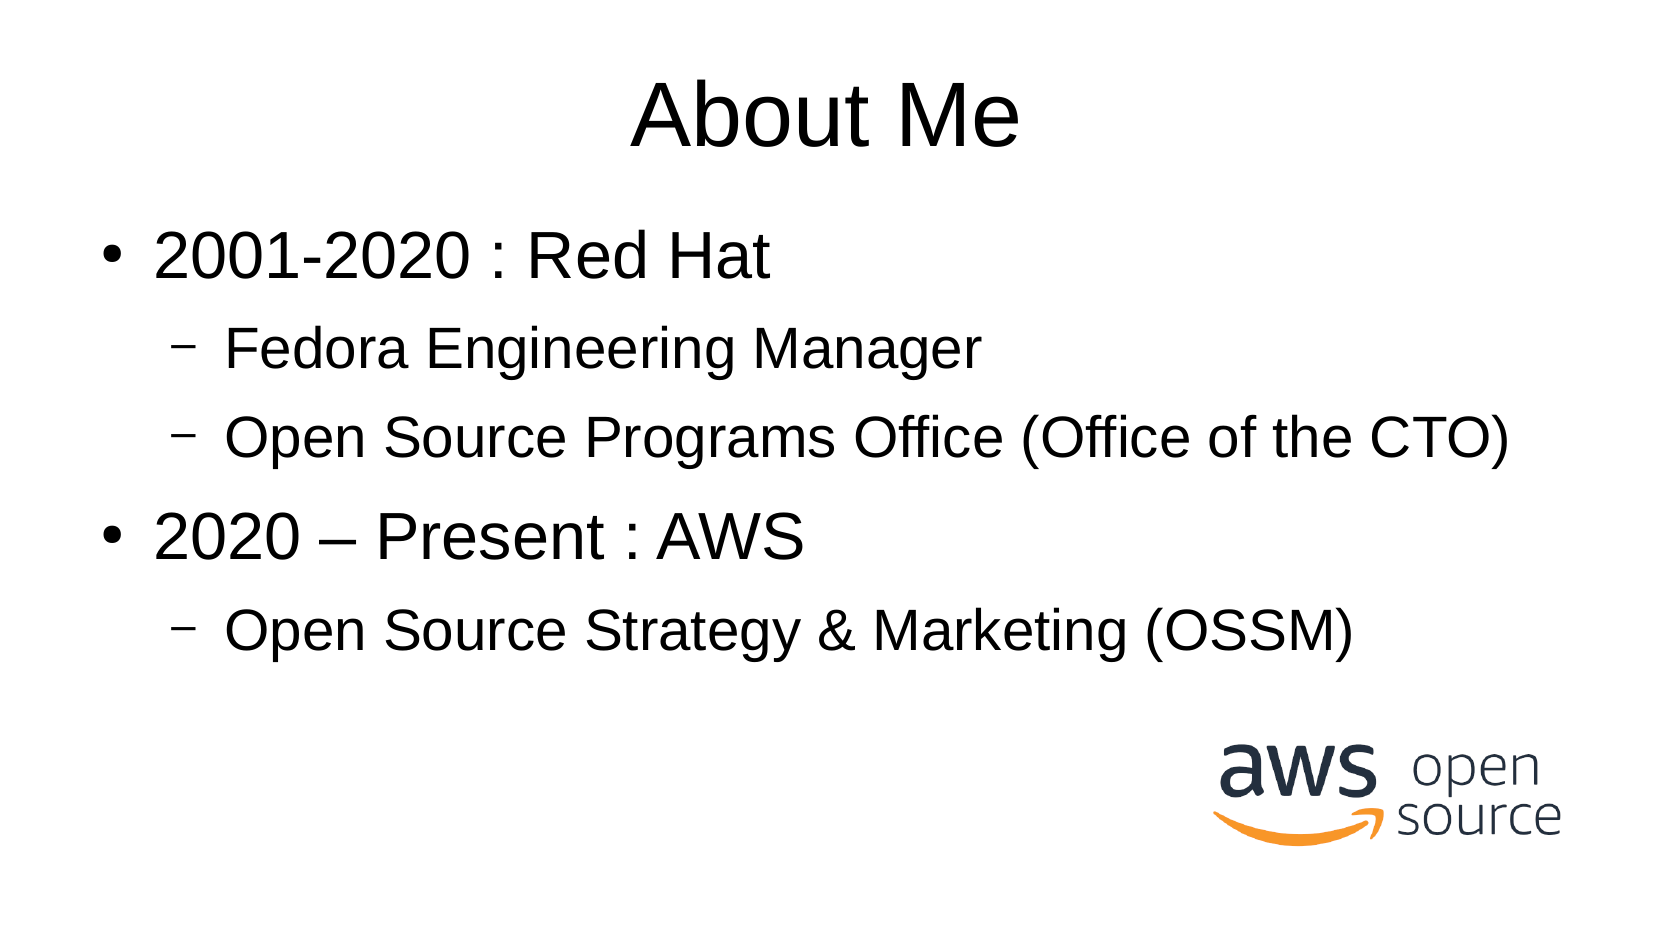

# About Me
2001-2020 : Red Hat
Fedora Engineering Manager
Open Source Programs Office (Office of the CTO)
2020 – Present : AWS
Open Source Strategy & Marketing (OSSM)